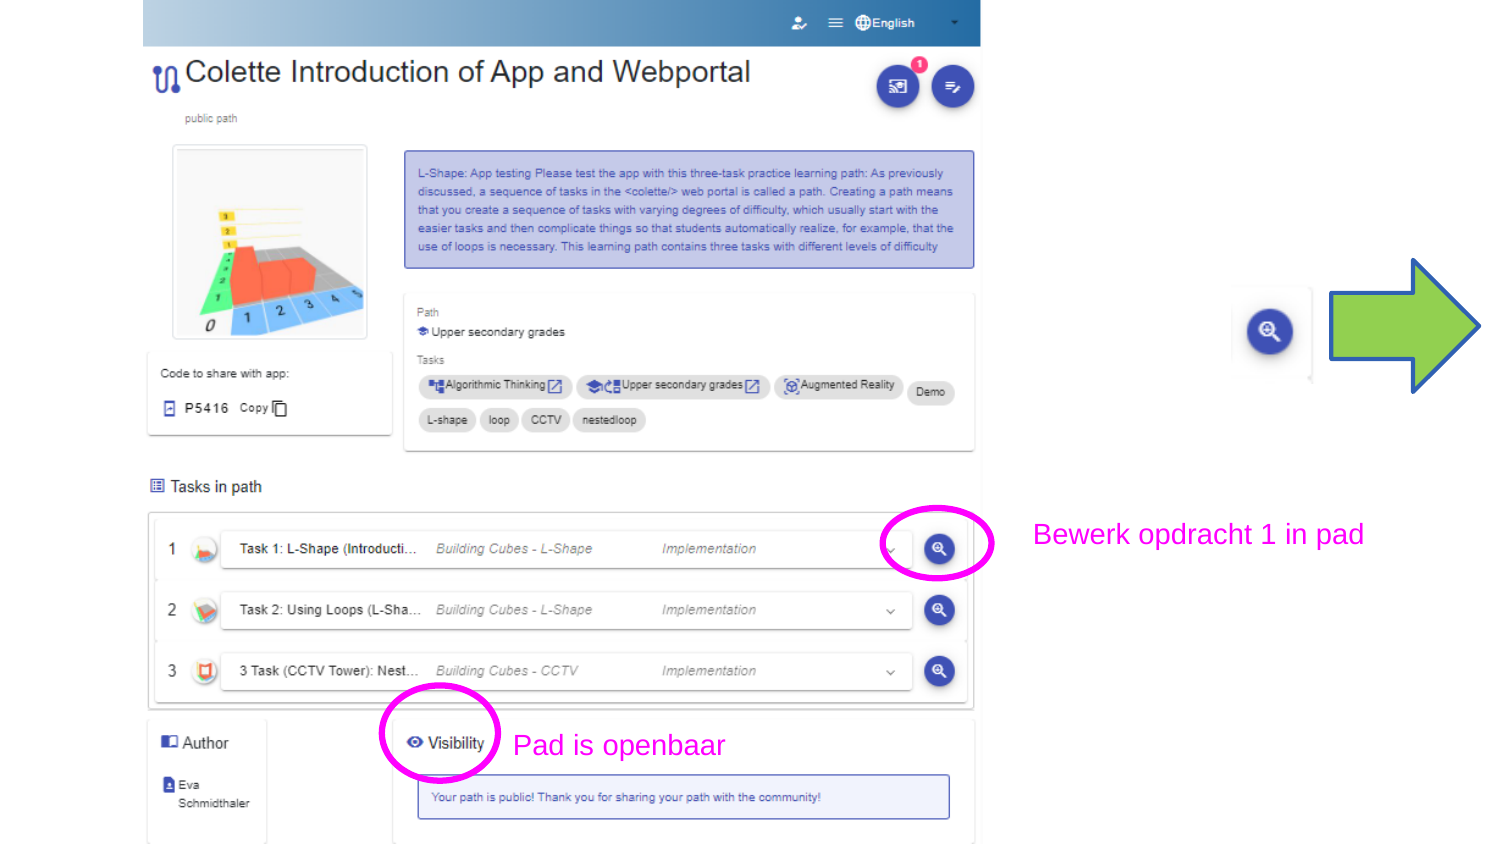

Bewerk opdracht 1 in pad
Pad is openbaar